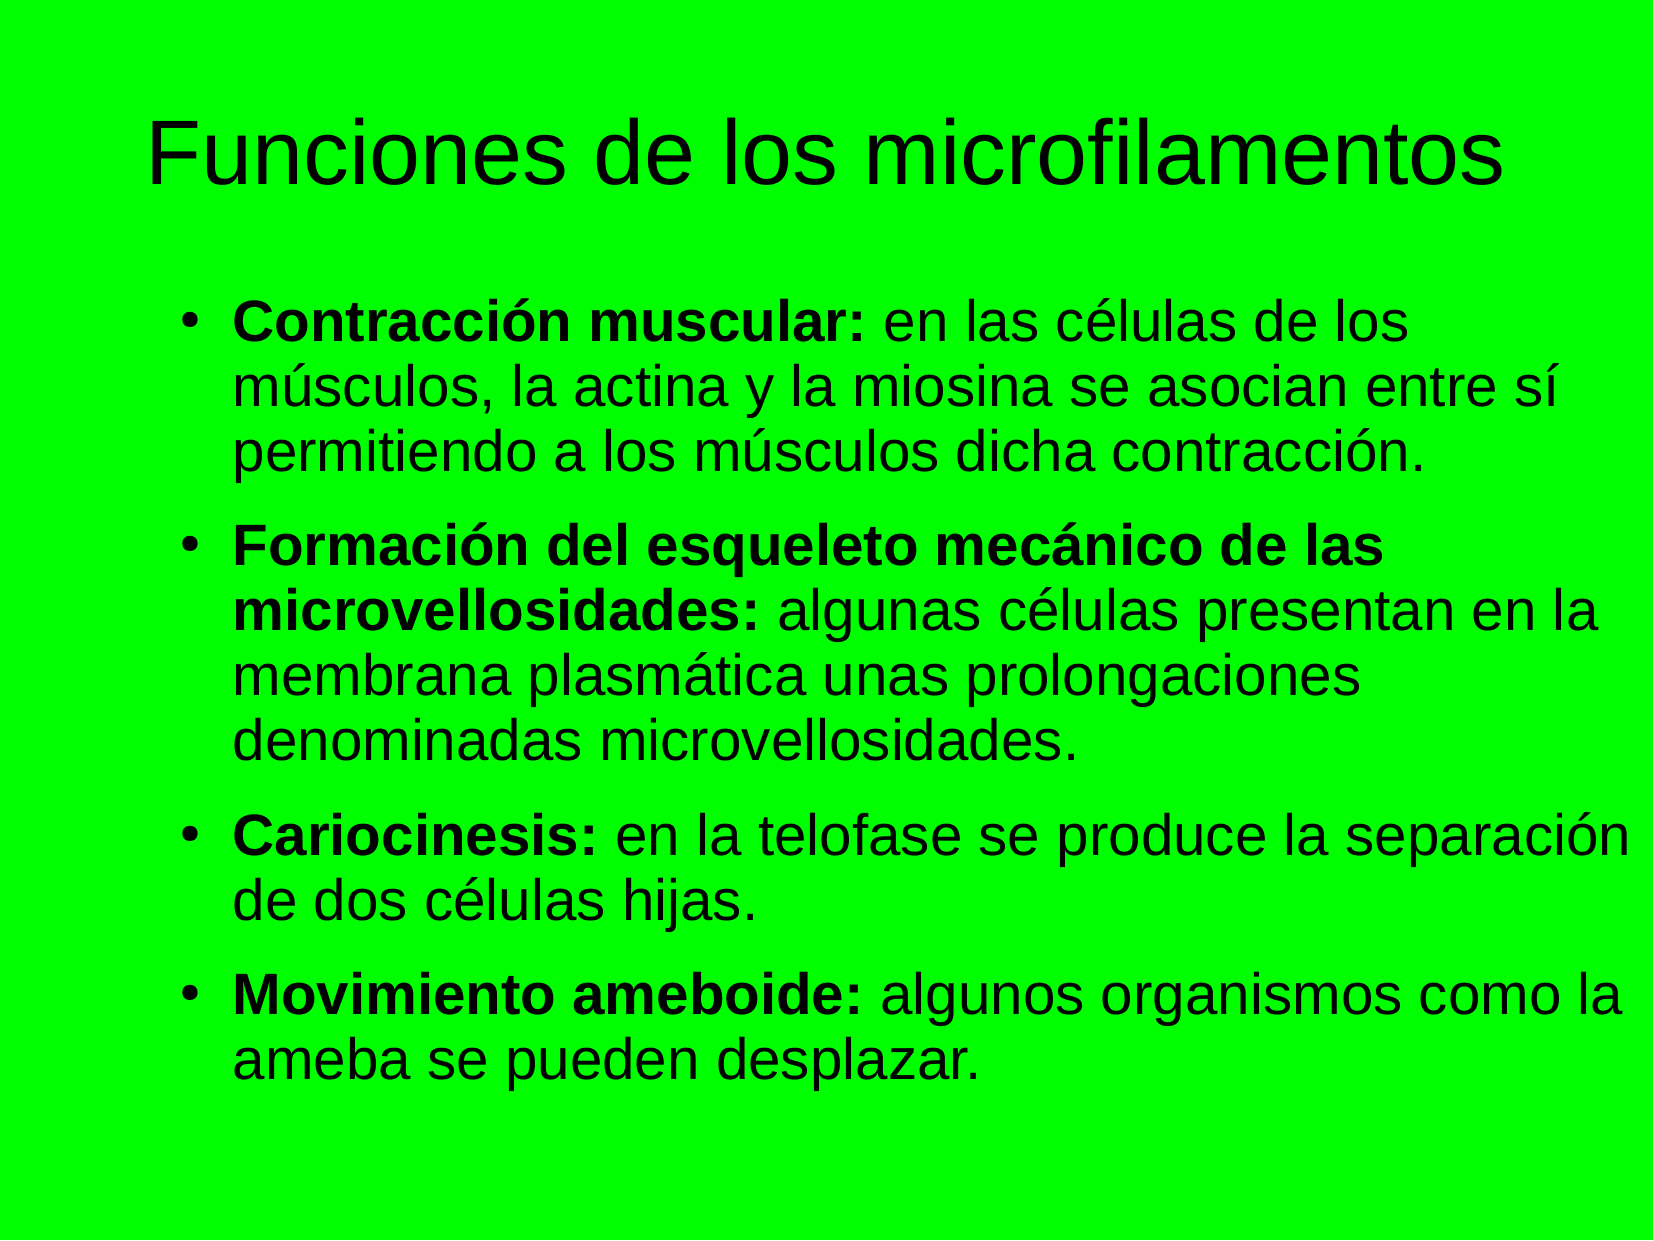

# Funciones de los microfilamentos
Contracción muscular: en las células de los músculos, la actina y la miosina se asocian entre sí permitiendo a los músculos dicha contracción.
Formación del esqueleto mecánico de las microvellosidades: algunas células presentan en la membrana plasmática unas prolongaciones denominadas microvellosidades.
Cariocinesis: en la telofase se produce la separación de dos células hijas.
Movimiento ameboide: algunos organismos como la ameba se pueden desplazar.